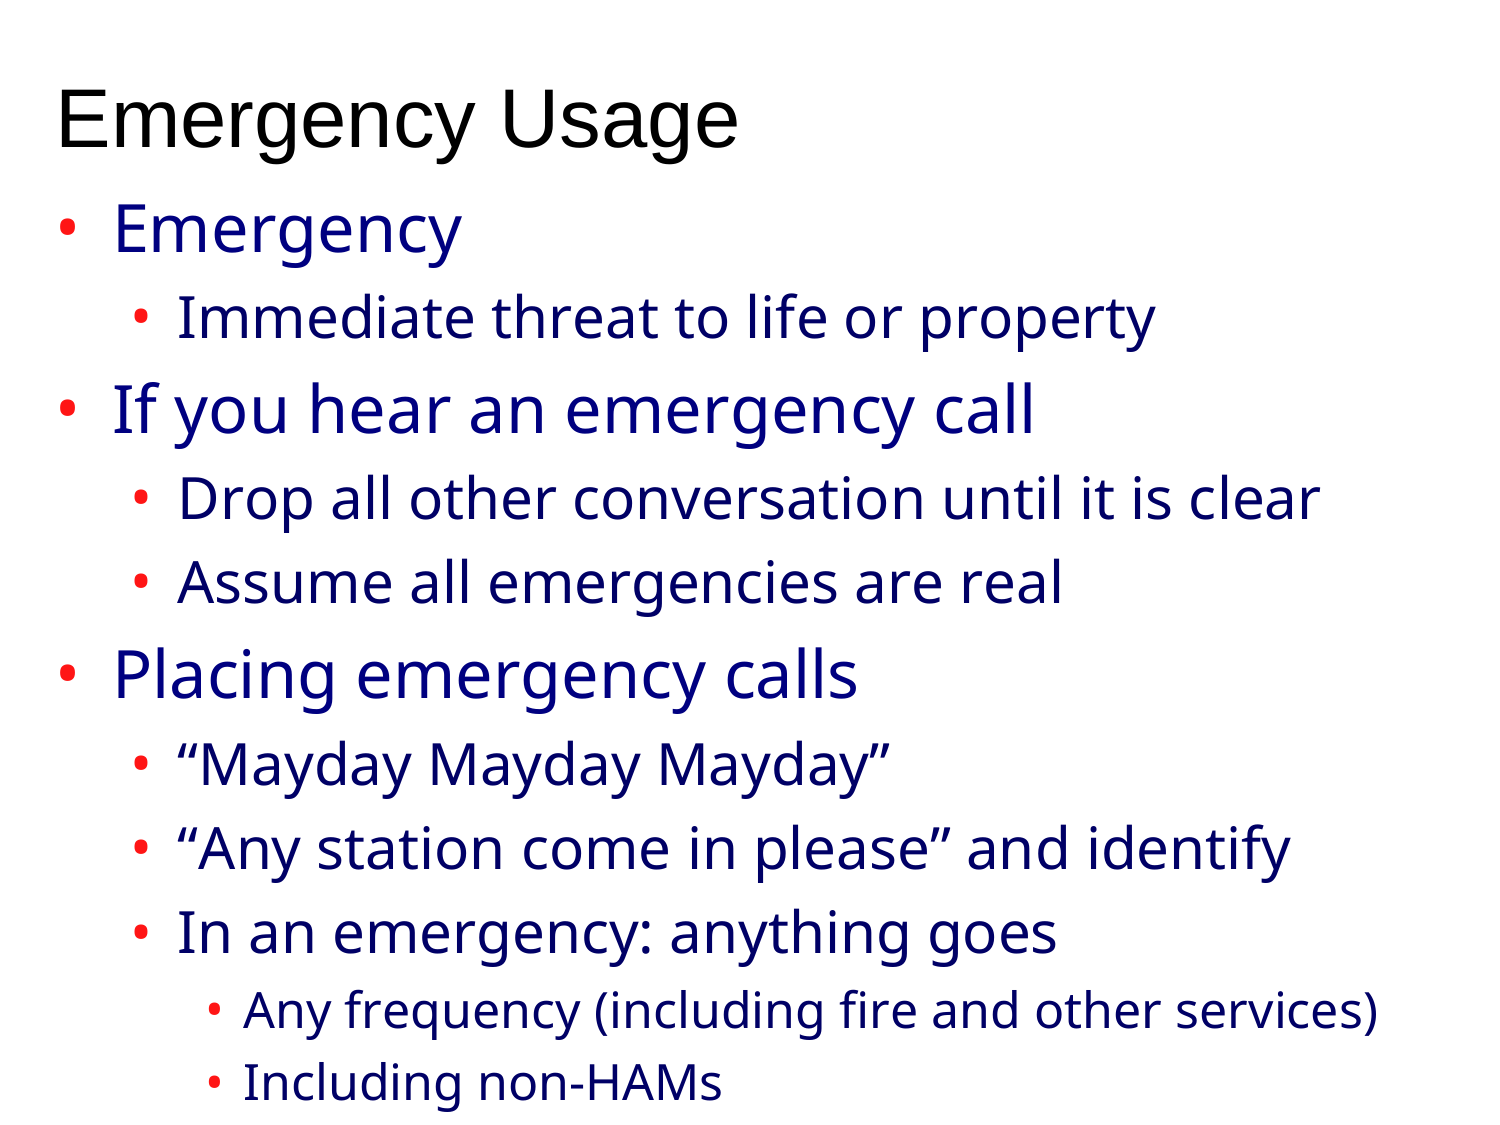

# Emergency Usage
Emergency
Immediate threat to life or property
If you hear an emergency call
Drop all other conversation until it is clear
Assume all emergencies are real
Placing emergency calls
“Mayday Mayday Mayday”
“Any station come in please” and identify
In an emergency: anything goes
Any frequency (including fire and other services)
Including non-HAMs